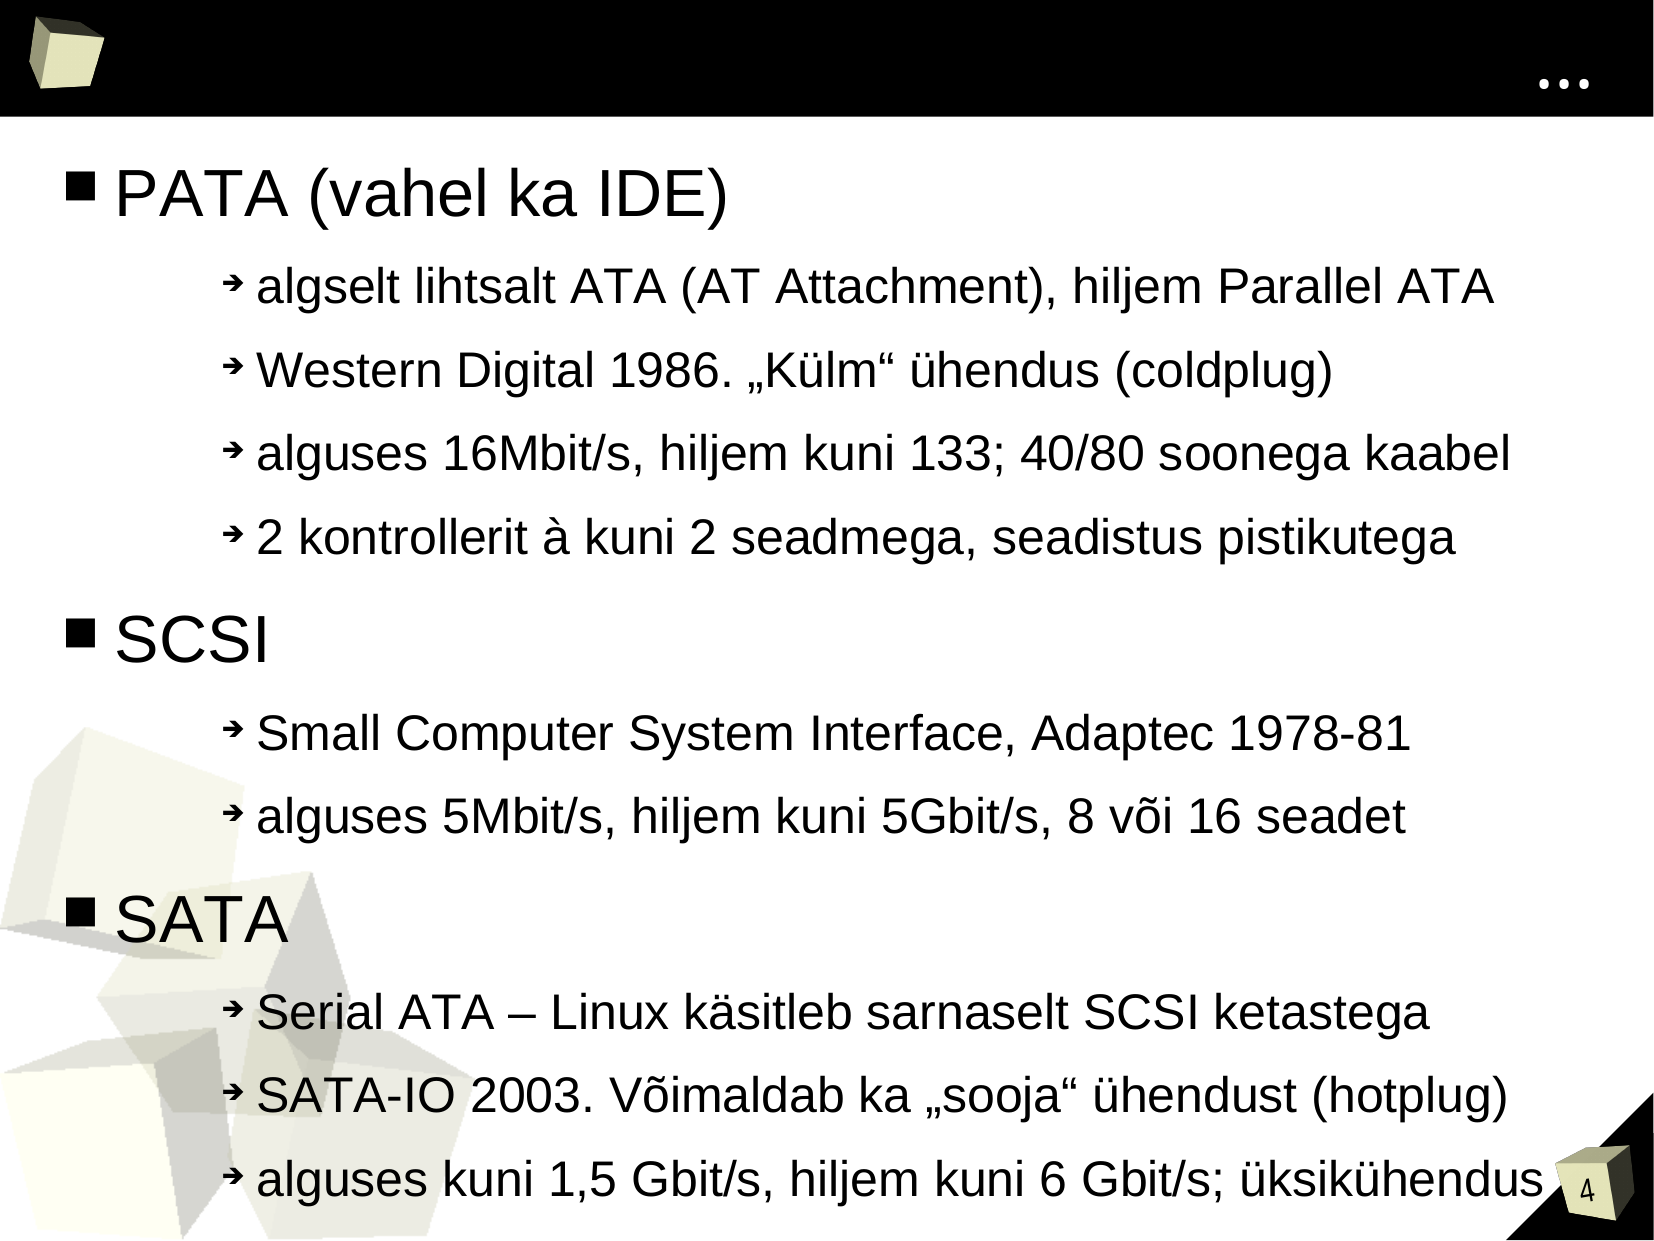

# ...
PATA (vahel ka IDE)
algselt lihtsalt ATA (AT Attachment), hiljem Parallel ATA
Western Digital 1986. „Külm“ ühendus (coldplug)
alguses 16Mbit/s, hiljem kuni 133; 40/80 soonega kaabel
2 kontrollerit à kuni 2 seadmega, seadistus pistikutega
SCSI
Small Computer System Interface, Adaptec 1978-81
alguses 5Mbit/s, hiljem kuni 5Gbit/s, 8 või 16 seadet
SATA
Serial ATA – Linux käsitleb sarnaselt SCSI ketastega
SATA-IO 2003. Võimaldab ka „sooja“ ühendust (hotplug)
alguses kuni 1,5 Gbit/s, hiljem kuni 6 Gbit/s; üksikühendus